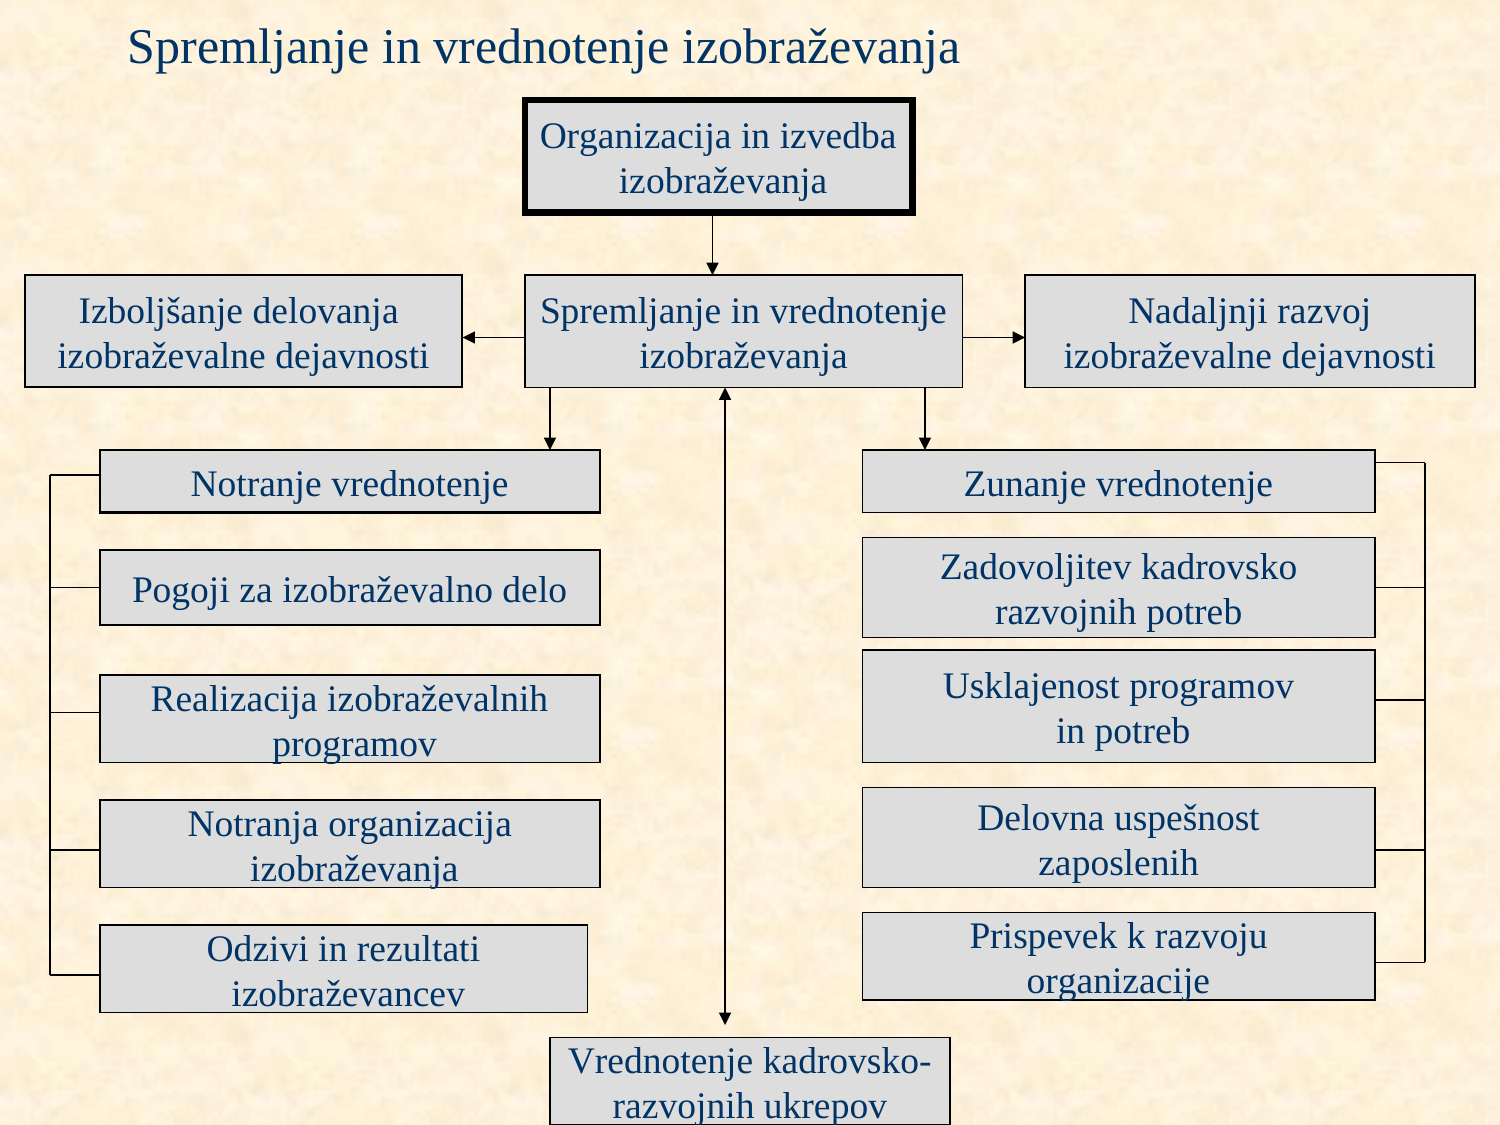

# Spremljanje in vrednotenje izobraževanja
Organizacija in izvedba
izobraževanja
Izboljšanje delovanja
izobraževalne dejavnosti
Spremljanje in vrednotenje
izobraževanja
Nadaljnji razvoj
izobraževalne dejavnosti
Notranje vrednotenje
Zunanje vrednotenje
Zadovoljitev kadrovsko
razvojnih potreb
Pogoji za izobraževalno delo
Usklajenost programov
 in potreb
Realizacija izobraževalnih
 programov
Delovna uspešnost
zaposlenih
Notranja organizacija
 izobraževanja
Prispevek k razvoju
organizacije
Odzivi in rezultati
 izobraževancev
Izobraževalna dejavnost v organizacijah
13
Vrednotenje kadrovsko-
razvojnih ukrepov